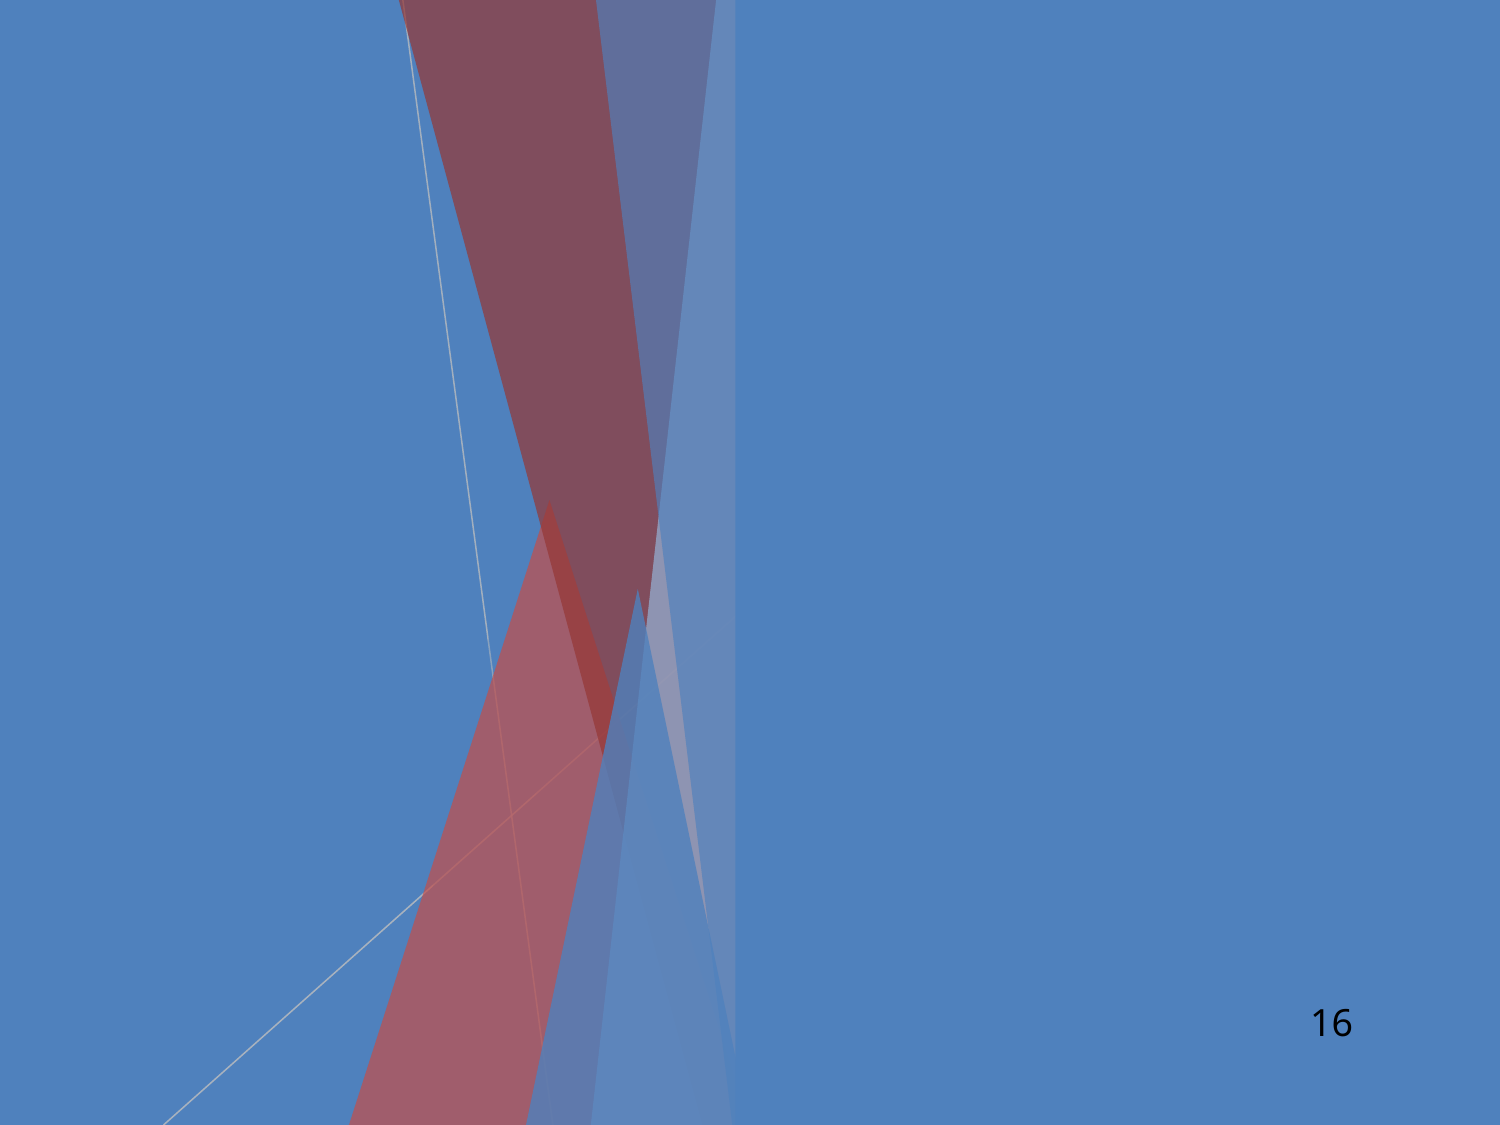

EU-Bildungsprogramme
Berufliche Integration
Sprachförderung
Interkulturalität
Akzeptanz & Inklusion
# Was wünschen wir uns für die Zukunft der EU?